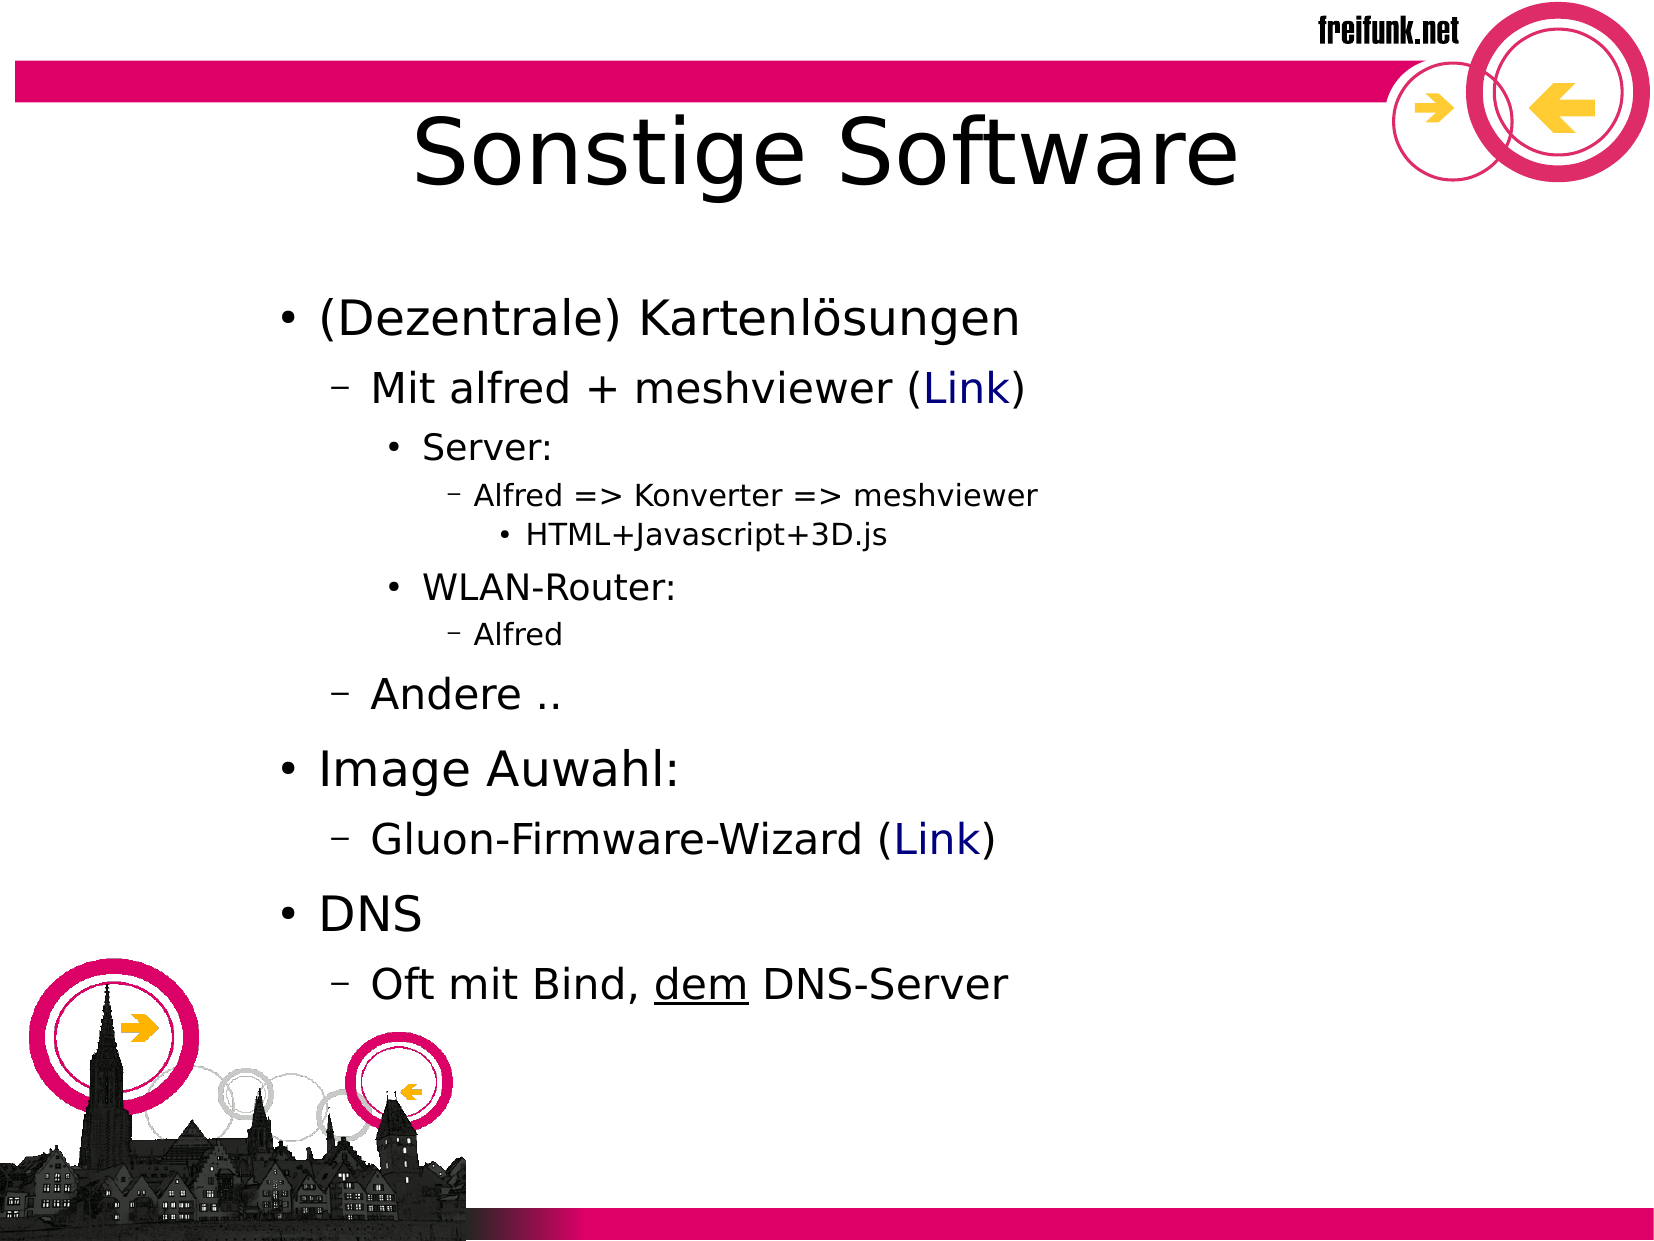

# Sonstige Software
(Dezentrale) Kartenlösungen
Mit alfred + meshviewer (Link)
Server:
Alfred => Konverter => meshviewer
HTML+Javascript+3D.js
WLAN-Router:
Alfred
Andere ..
Image Auwahl:
Gluon-Firmware-Wizard (Link)
DNS
Oft mit Bind, dem DNS-Server